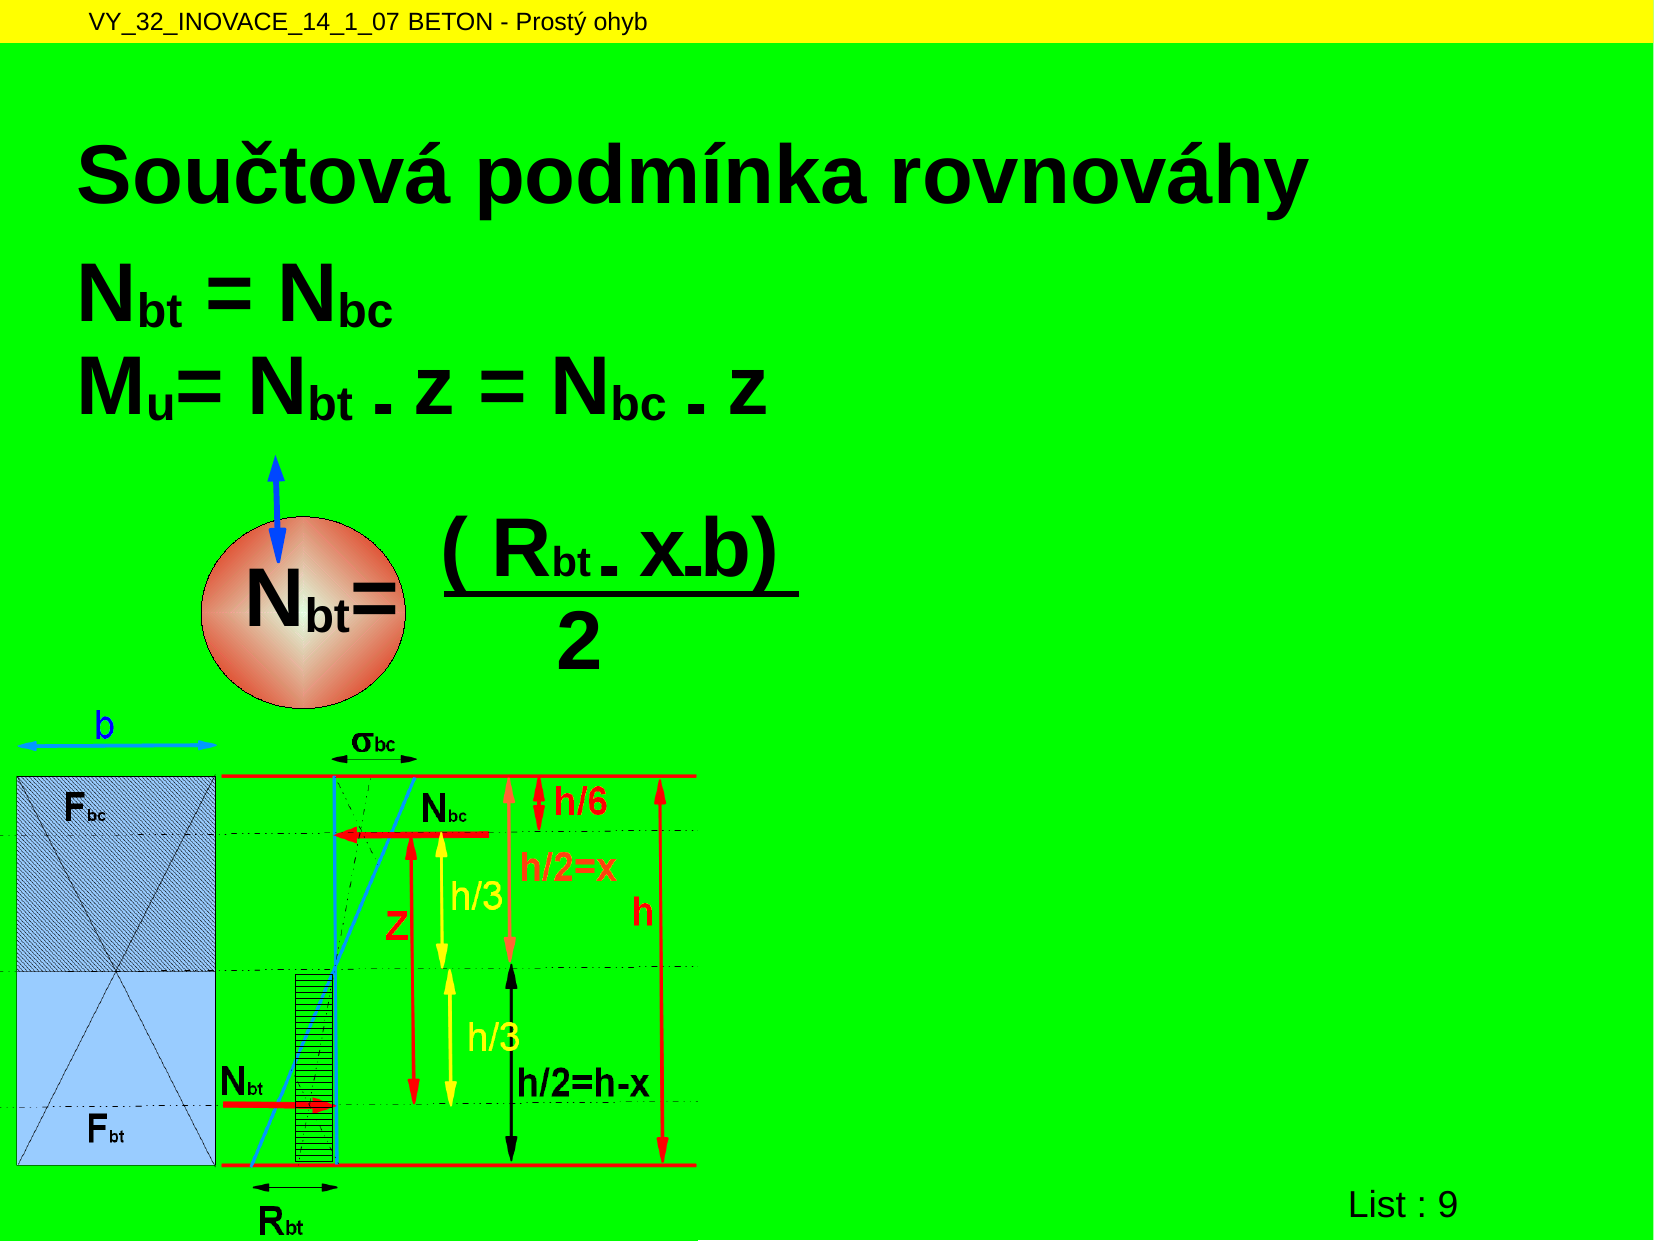

VY_32_INOVACE_14_1_07 BETON - Prostý ohyb
Součtová podmínka rovnováhy
Nbt = Nbc
Mu= Nbt ۔ z = Nbc ۔ z
 ( Rbt ۔ x۔b)
 2
Nbt=
List :